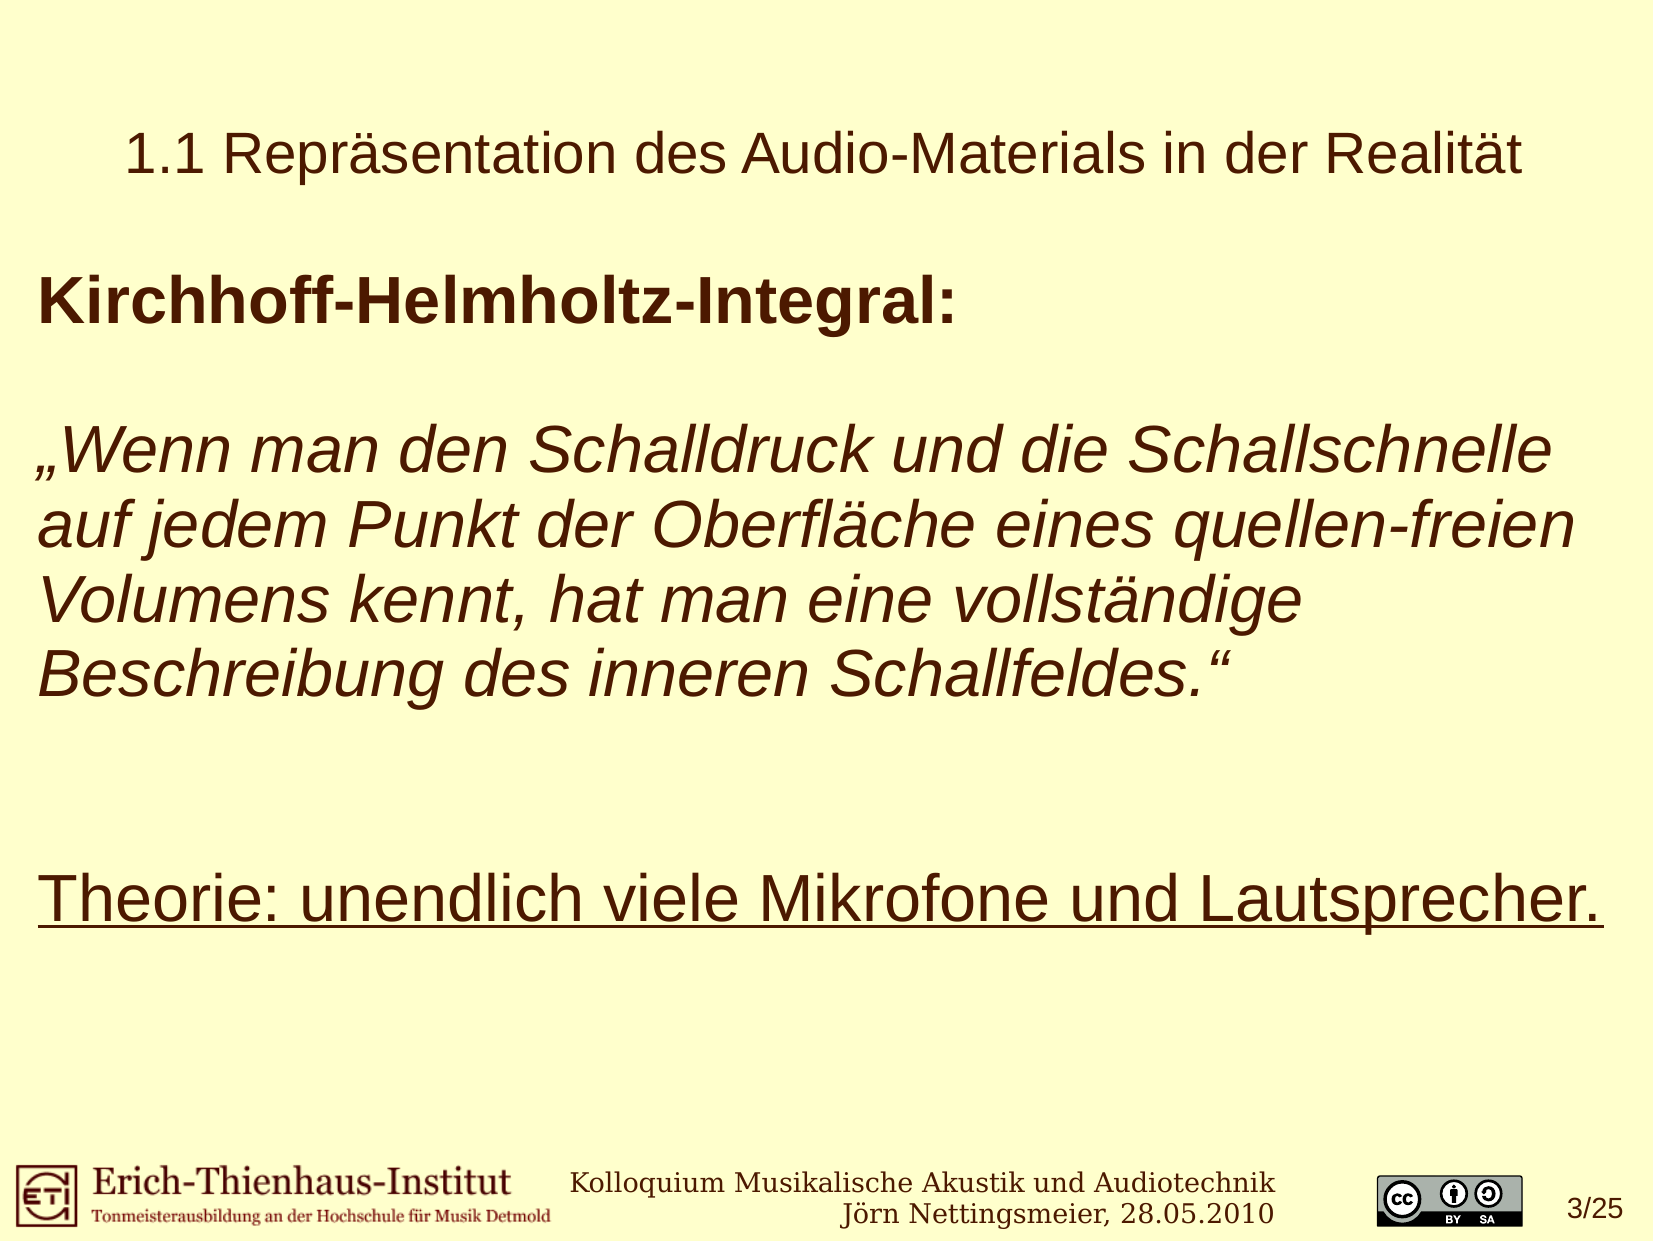

# 1.1 Repräsentation des Audio-Materials in der Realität
Kirchhoff-Helmholtz-Integral:
„Wenn man den Schalldruck und die Schallschnelle auf jedem Punkt der Oberfläche eines quellen-freien Volumens kennt, hat man eine vollständige Beschreibung des inneren Schallfeldes.“
Theorie: unendlich viele Mikrofone und Lautsprecher.